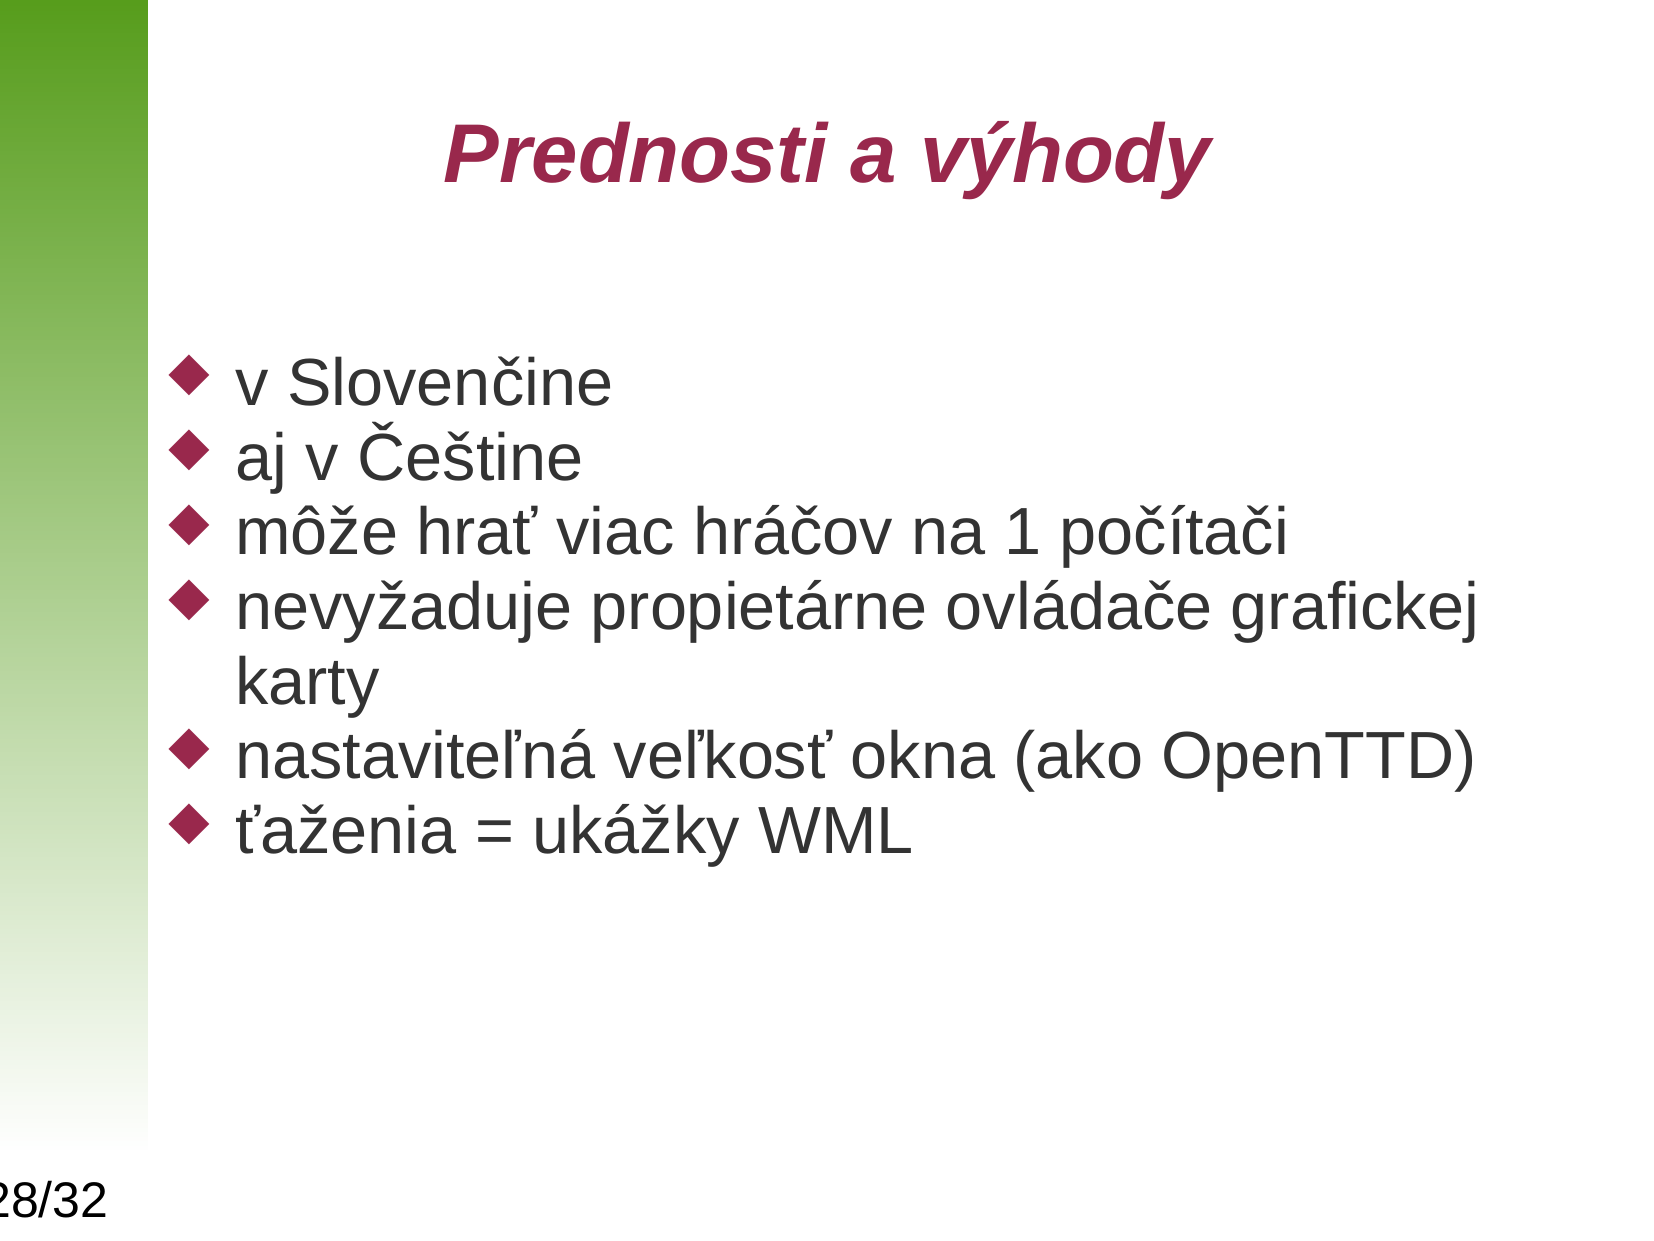

# Prednosti a výhody
v Slovenčine
aj v Češtine
môže hrať viac hráčov na 1 počítači
nevyžaduje propietárne ovládače grafickej karty
nastaviteľná veľkosť okna (ako OpenTTD)
ťaženia = ukážky WML